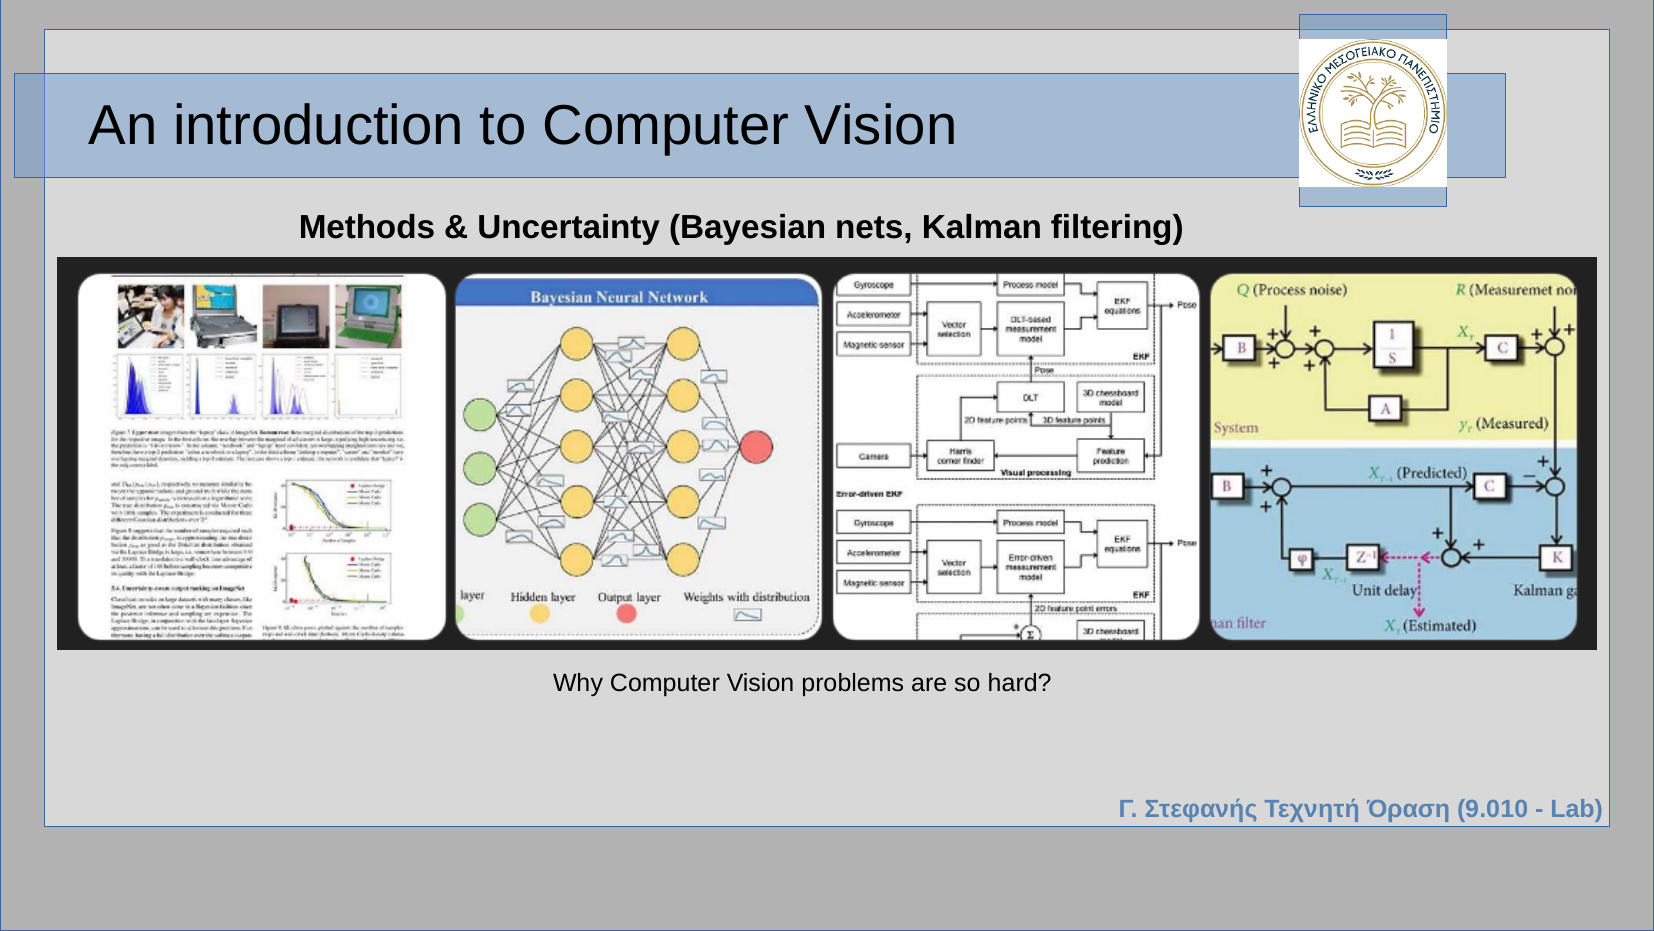

# An introduction to Computer Vision
Methods & Uncertainty (Bayesian nets, Kalman filtering)
Why Computer Vision problems are so hard?
Γ. Στεφανής Τεχνητή Όραση (9.010 - Lab)